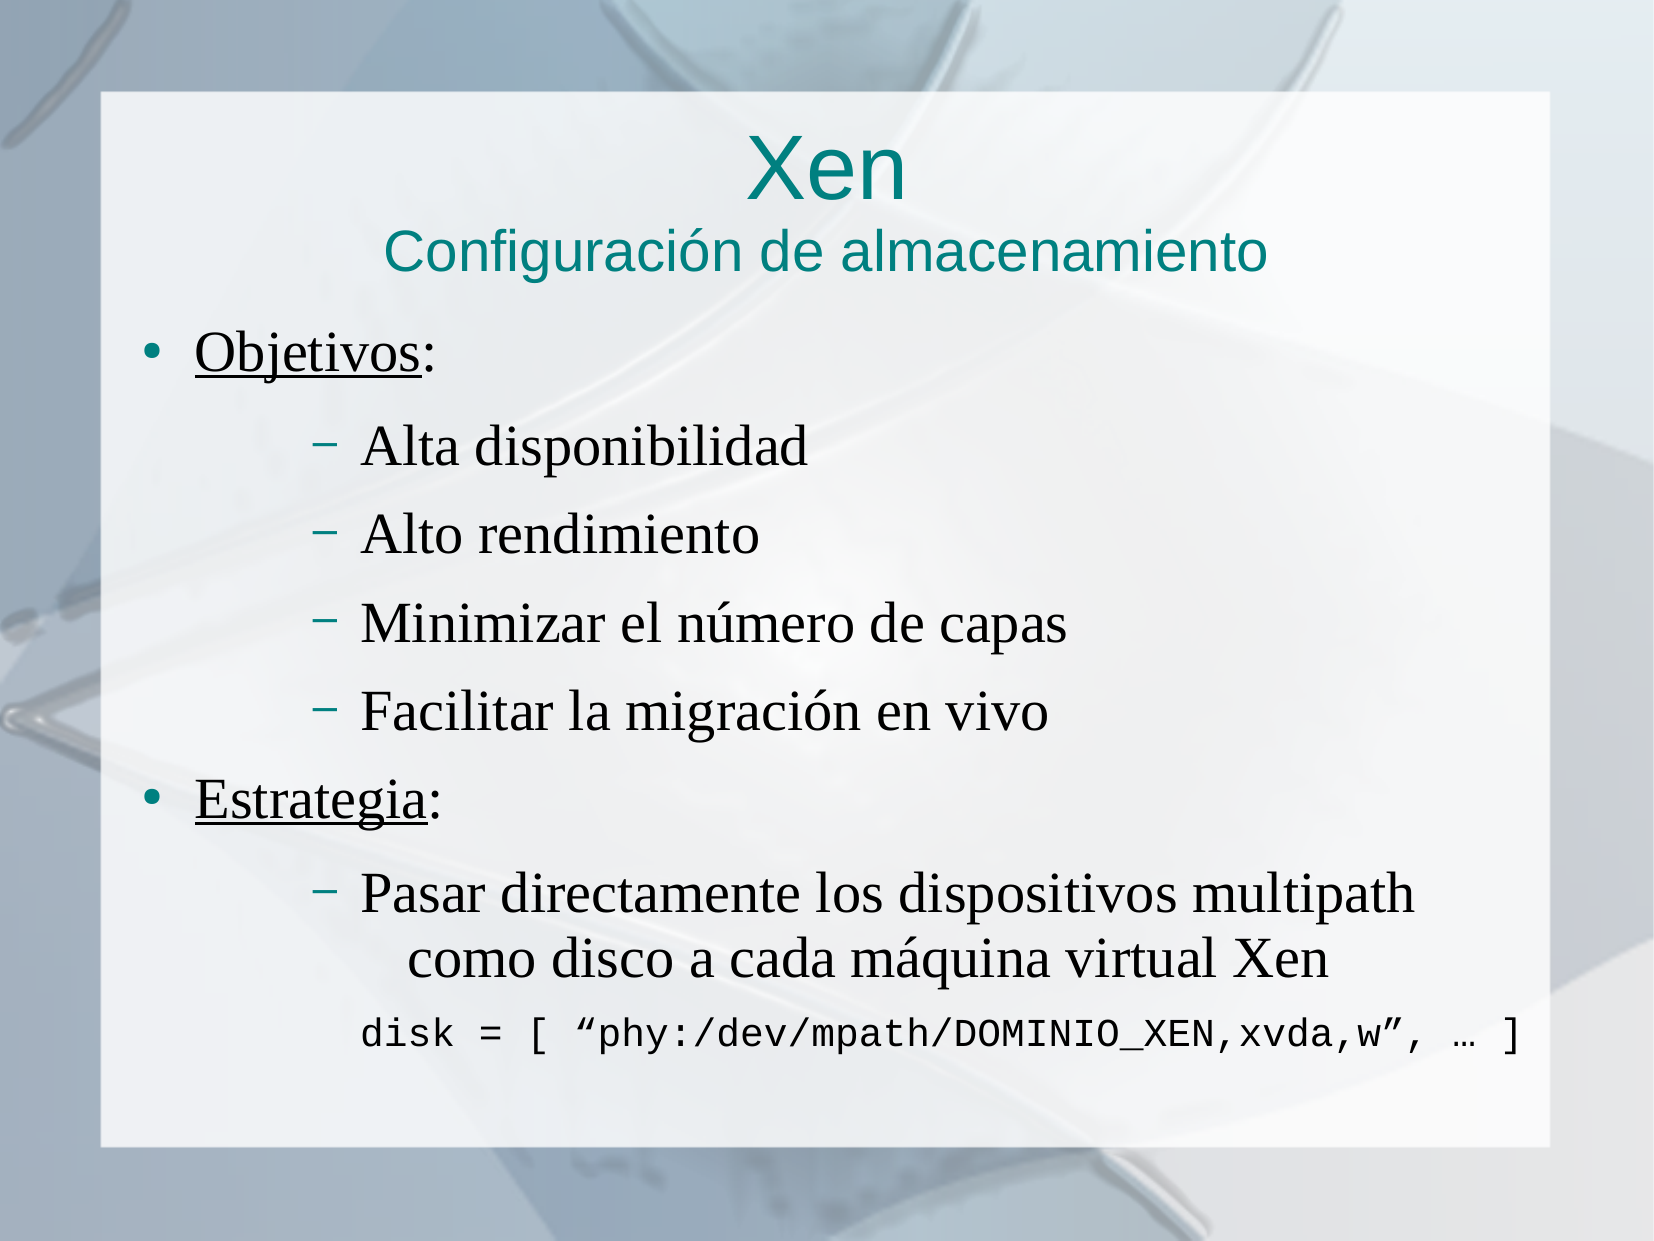

# Xen Configuración de almacenamiento
Objetivos:
Alta disponibilidad
Alto rendimiento
Minimizar el número de capas
Facilitar la migración en vivo
Estrategia:
Pasar directamente los dispositivos multipath como disco a cada máquina virtual Xen
disk = [ “phy:/dev/mpath/DOMINIO_XEN,xvda,w”, … ]